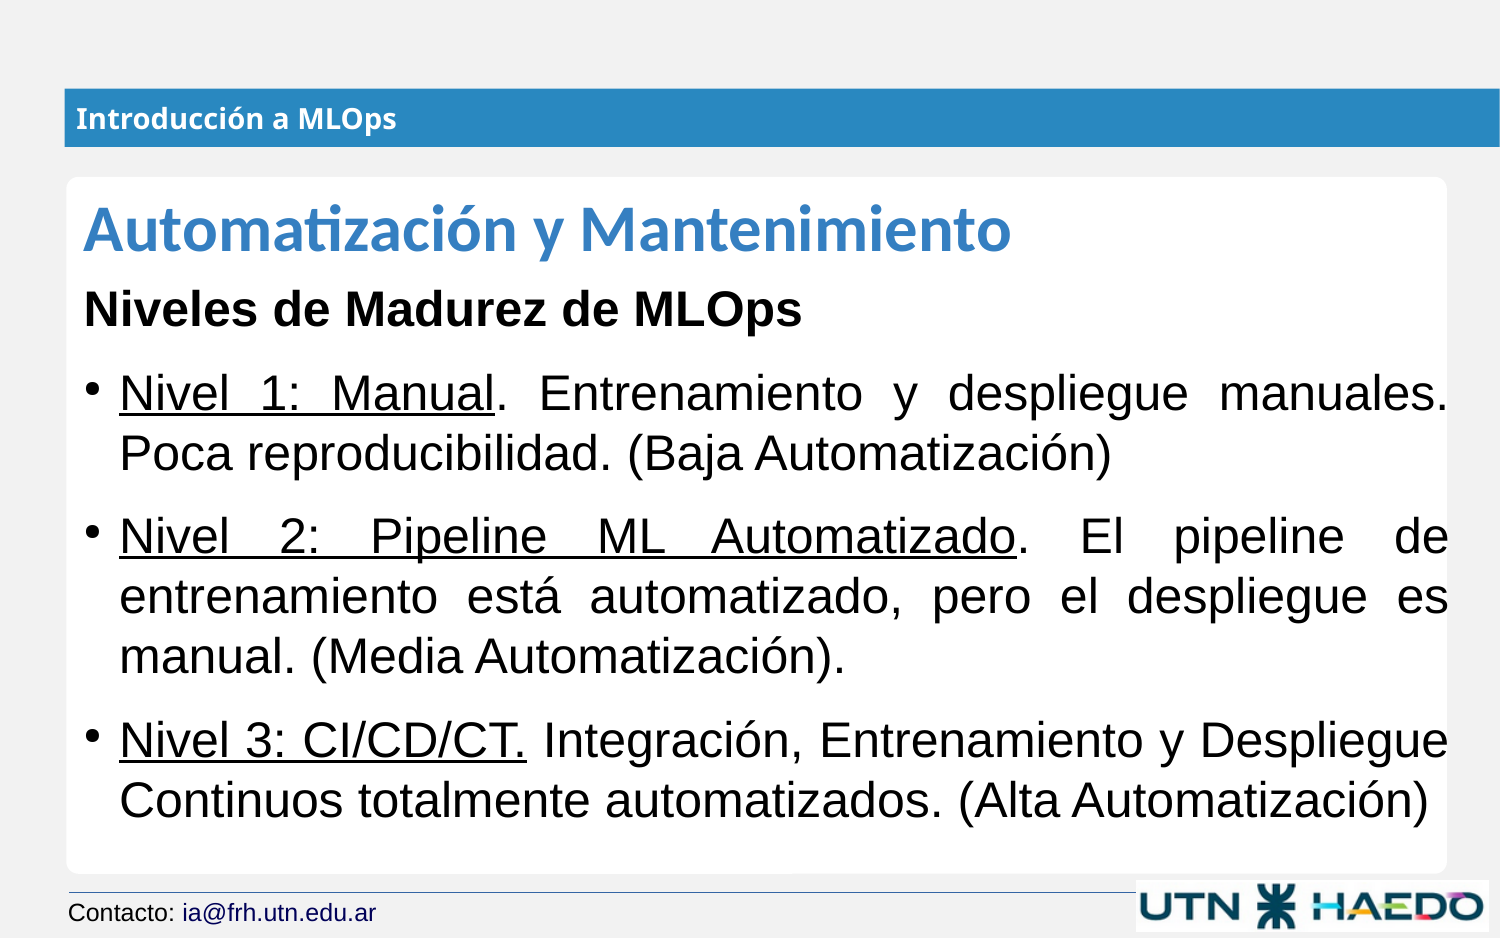

Introducción a MLOps
Automatización y Mantenimiento
Niveles de Madurez de MLOps
Nivel 1: Manual. Entrenamiento y despliegue manuales. Poca reproducibilidad. (Baja Automatización)
Nivel 2: Pipeline ML Automatizado. El pipeline de entrenamiento está automatizado, pero el despliegue es manual. (Media Automatización).
Nivel 3: CI/CD/CT. Integración, Entrenamiento y Despliegue Continuos totalmente automatizados. (Alta Automatización)